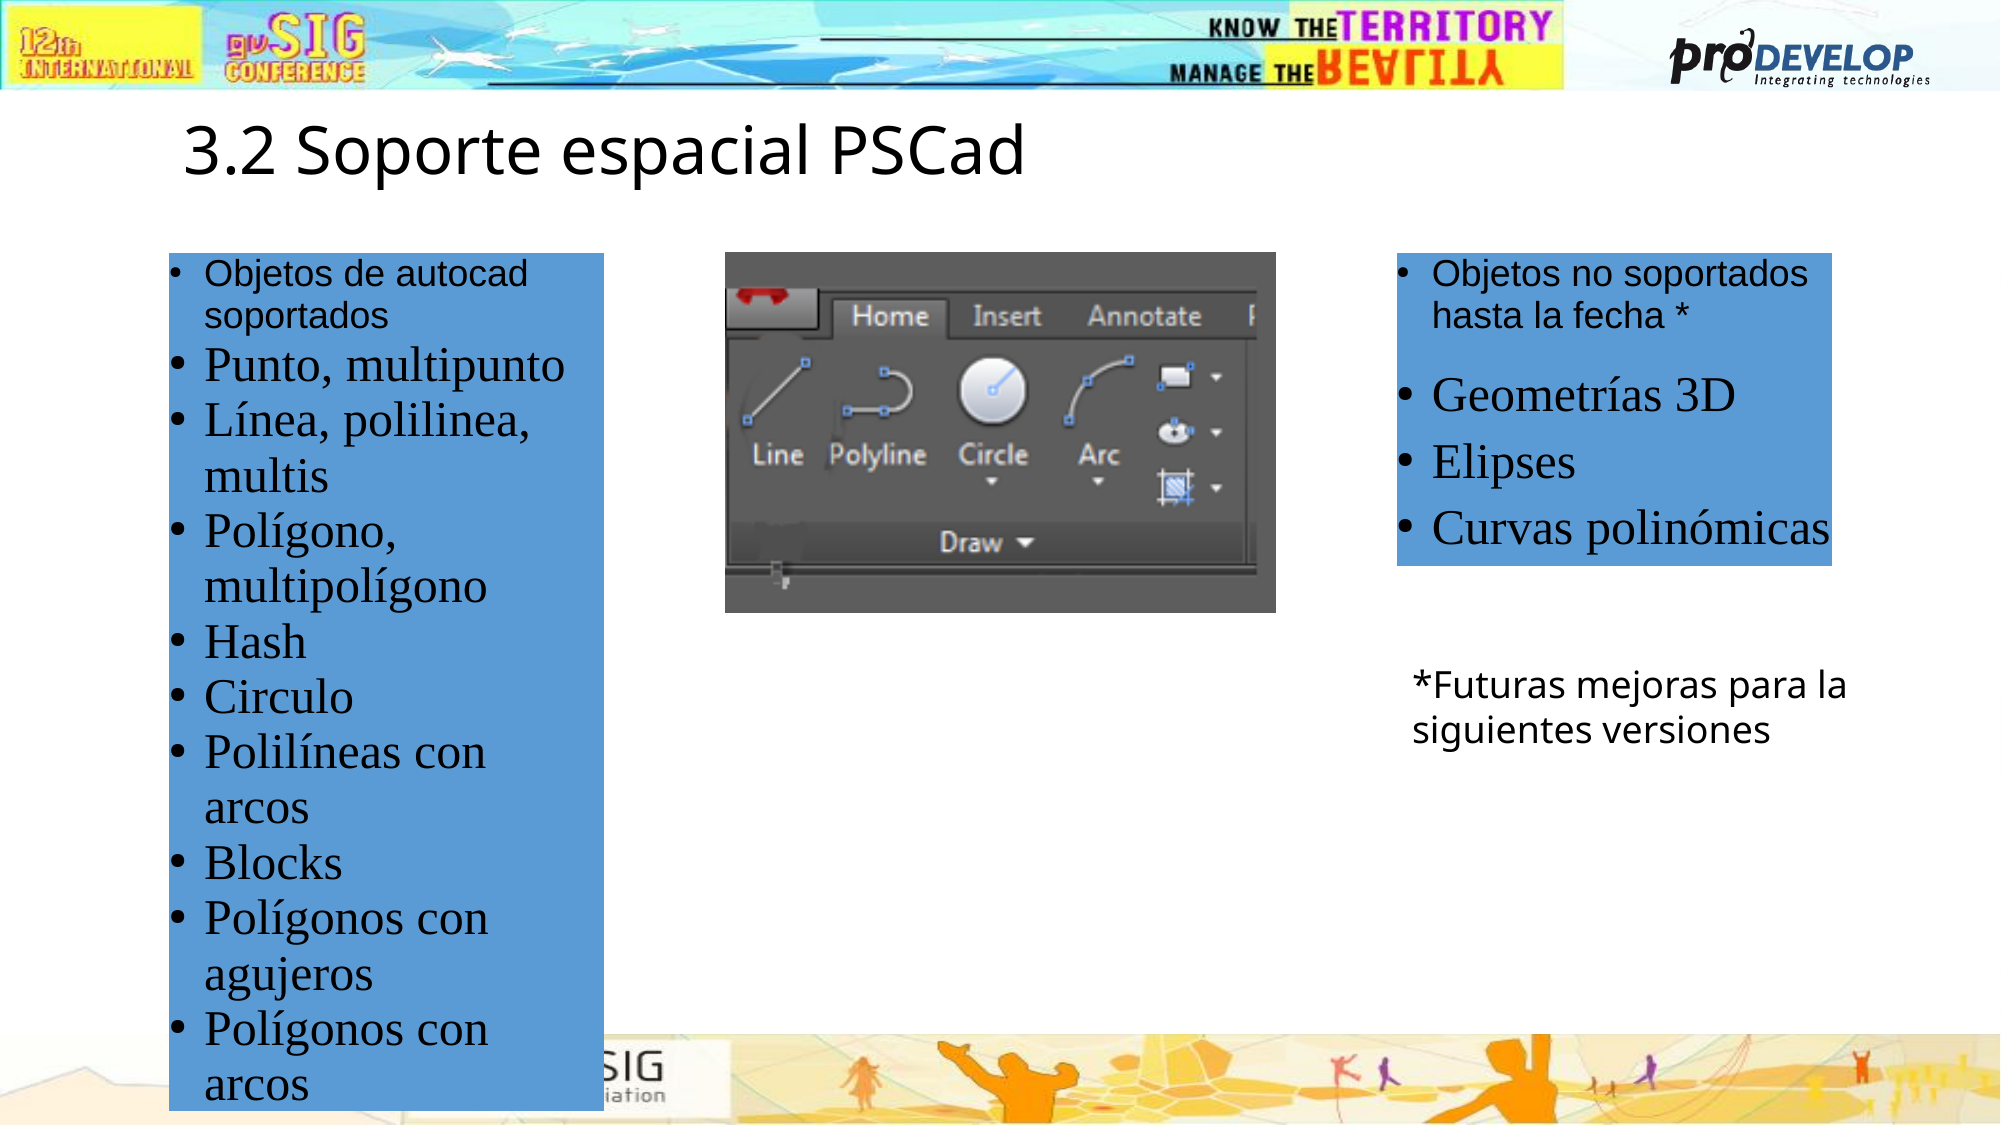

# 3.2 Soporte espacial PSCad
| Objetos de autocad soportados |
| --- |
| Punto, multipunto |
| Línea, polilinea, multis |
| Polígono, multipolígono |
| Hash |
| Circulo |
| Polilíneas con arcos |
| Blocks |
| Polígonos con agujeros |
| Polígonos con arcos |
| Objetos no soportados hasta la fecha \* |
| --- |
| Geometrías 3D |
| Elipses |
| Curvas polinómicas |
*Futuras mejoras para la siguientes versiones